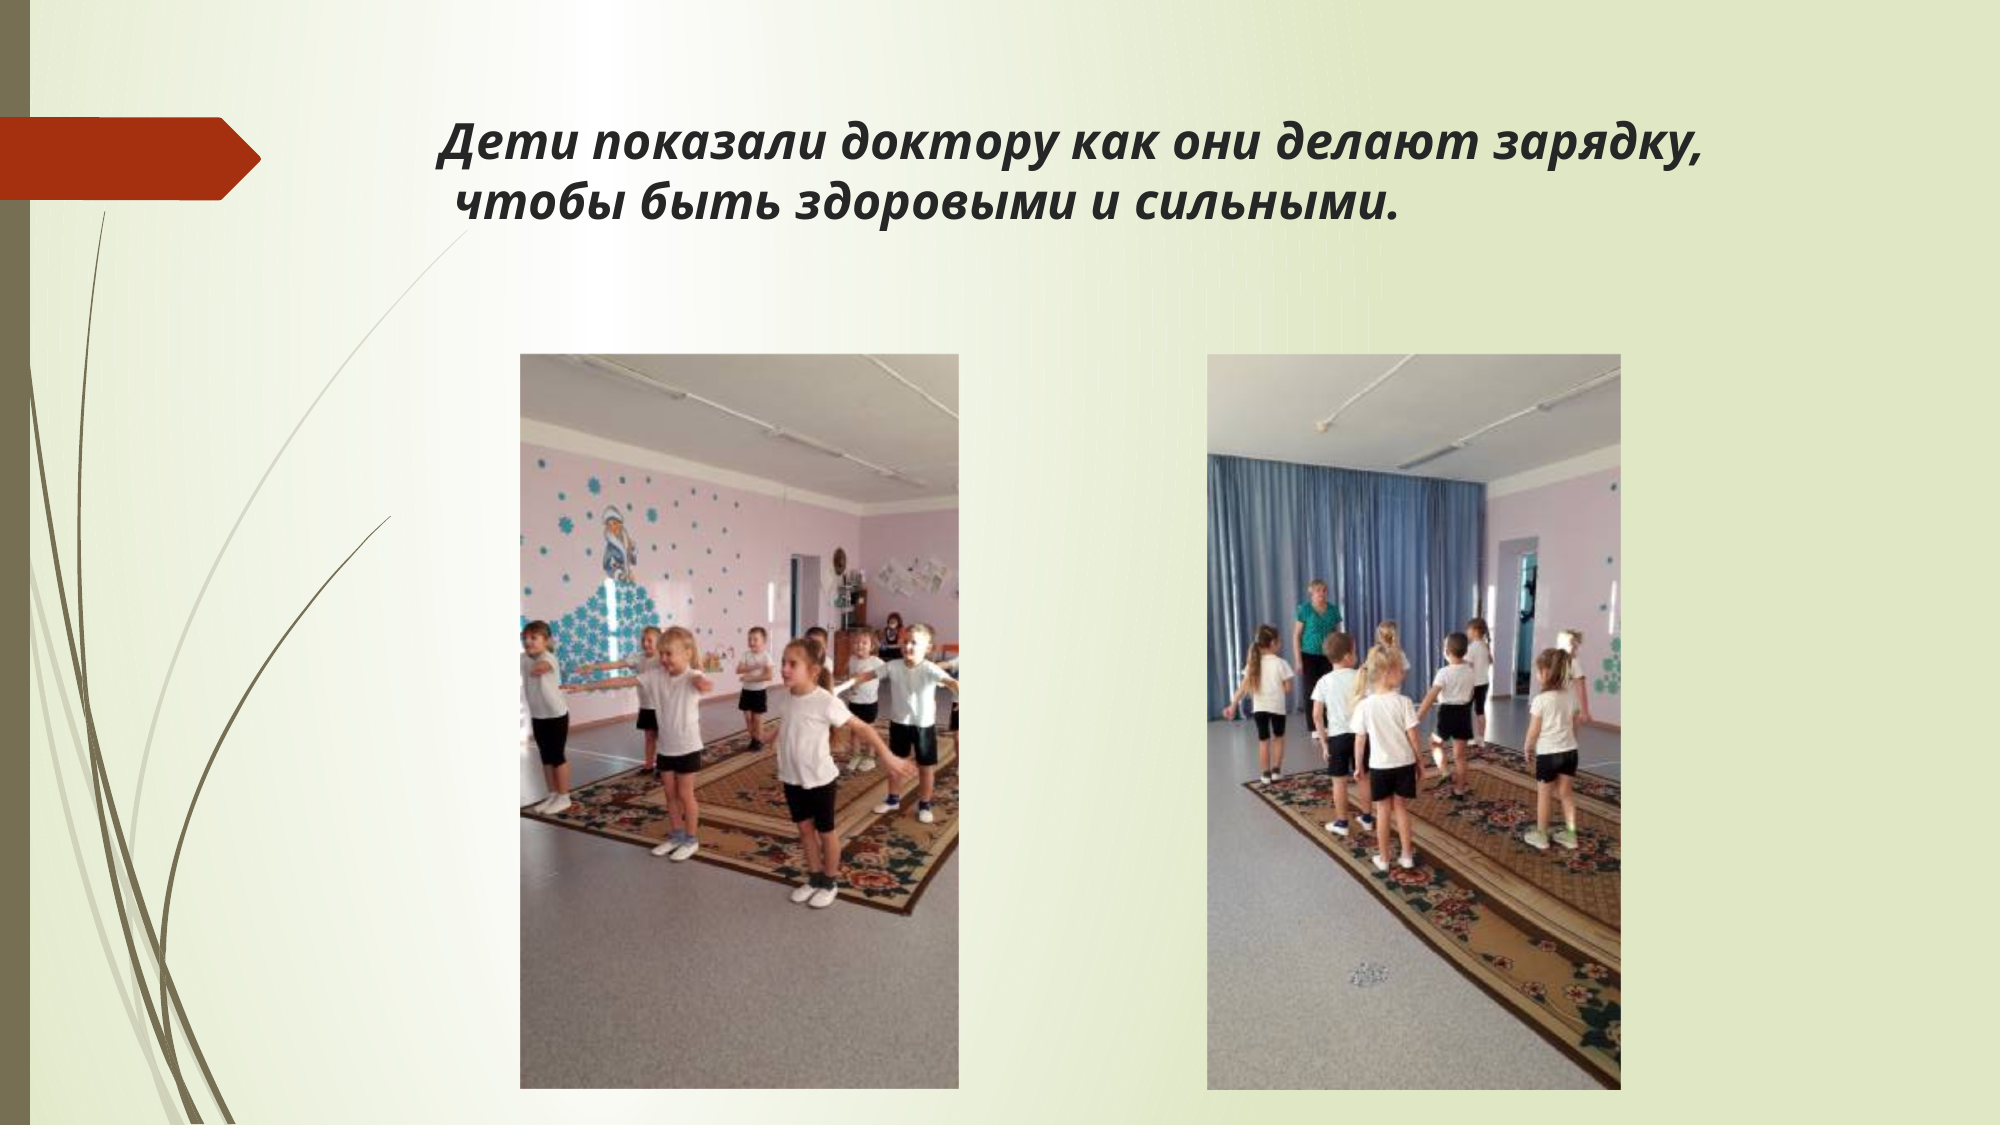

# Дети показали доктору как они делают зарядку, чтобы быть здоровыми и сильными.